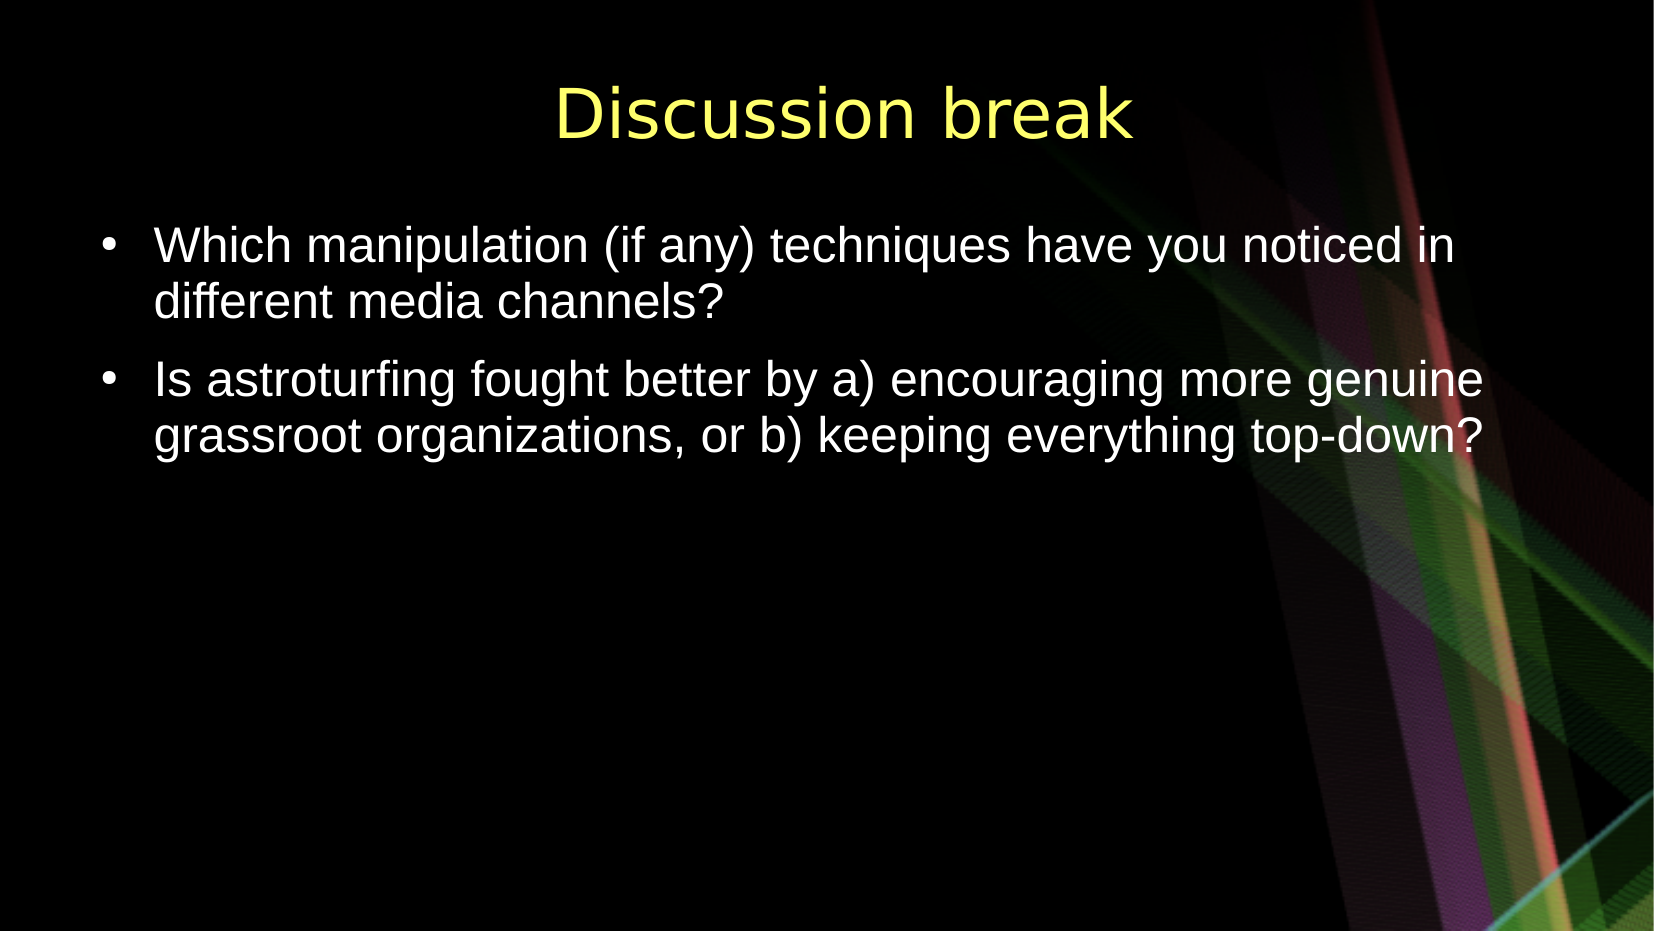

# Discussion break
Which manipulation (if any) techniques have you noticed in different media channels?
Is astroturfing fought better by a) encouraging more genuine grassroot organizations, or b) keeping everything top-down?